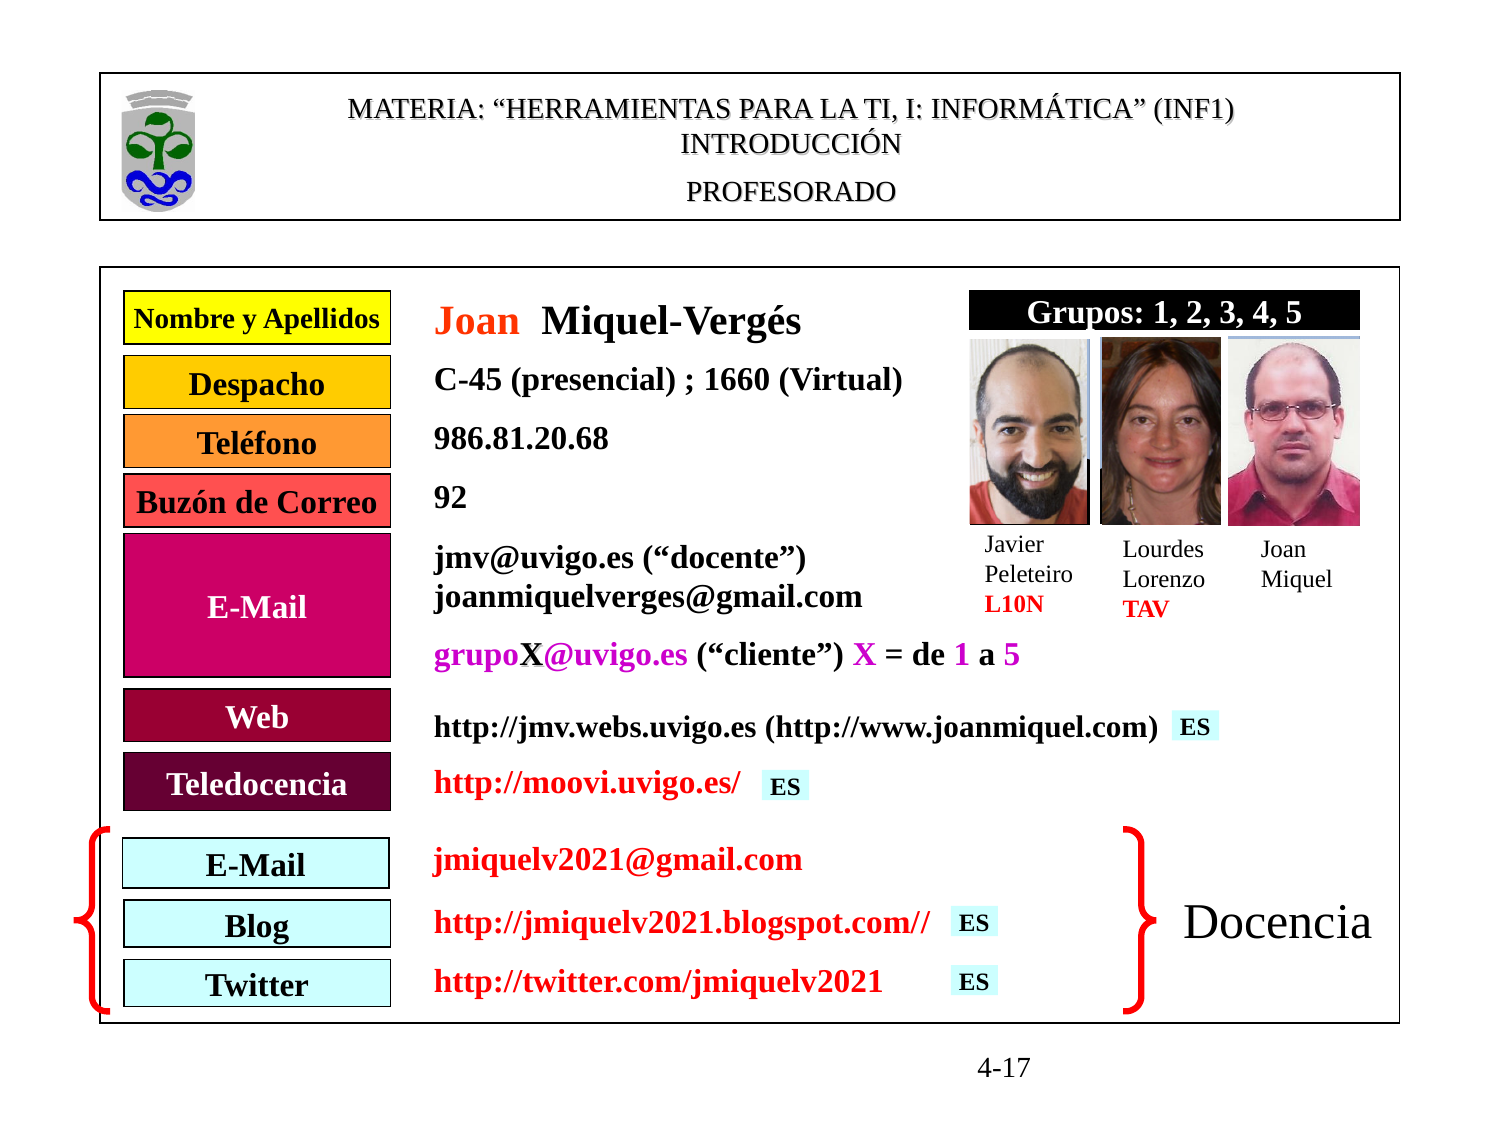

MATERIA: “HERRAMIENTAS PARA LA TI, I: INFORMÁTICA” (INF1)
INTRODUCCIÓN
PROFESORADO
PROFESORADO
Joan Miquel-Vergés
Nombre y Apellidos
Grupos: 1, 2, 3, 4, 5
C-45 (presencial) ; 1660 (Virtual)
Despacho
986.81.20.68
Teléfono
92
Buzón de Correo
Javier
Peleteiro
L10N
Lourdes
Lorenzo
TAV
Joan
Miquel
jmv@uvigo.es (“docente”)
joanmiquelverges@gmail.com
E-Mail
grupoX@uvigo.es (“cliente”) X = de 1 a 5
Web
http://jmv.webs.uvigo.es (http://www.joanmiquel.com)
ES
Teledocencia
http://moovi.uvigo.es/
ES
Docencia
jmiquelv2021@gmail.com
E-Mail
http://jmiquelv2021.blogspot.com//
Blog
ES
http://twitter.com/jmiquelv2021
Twitter
ES